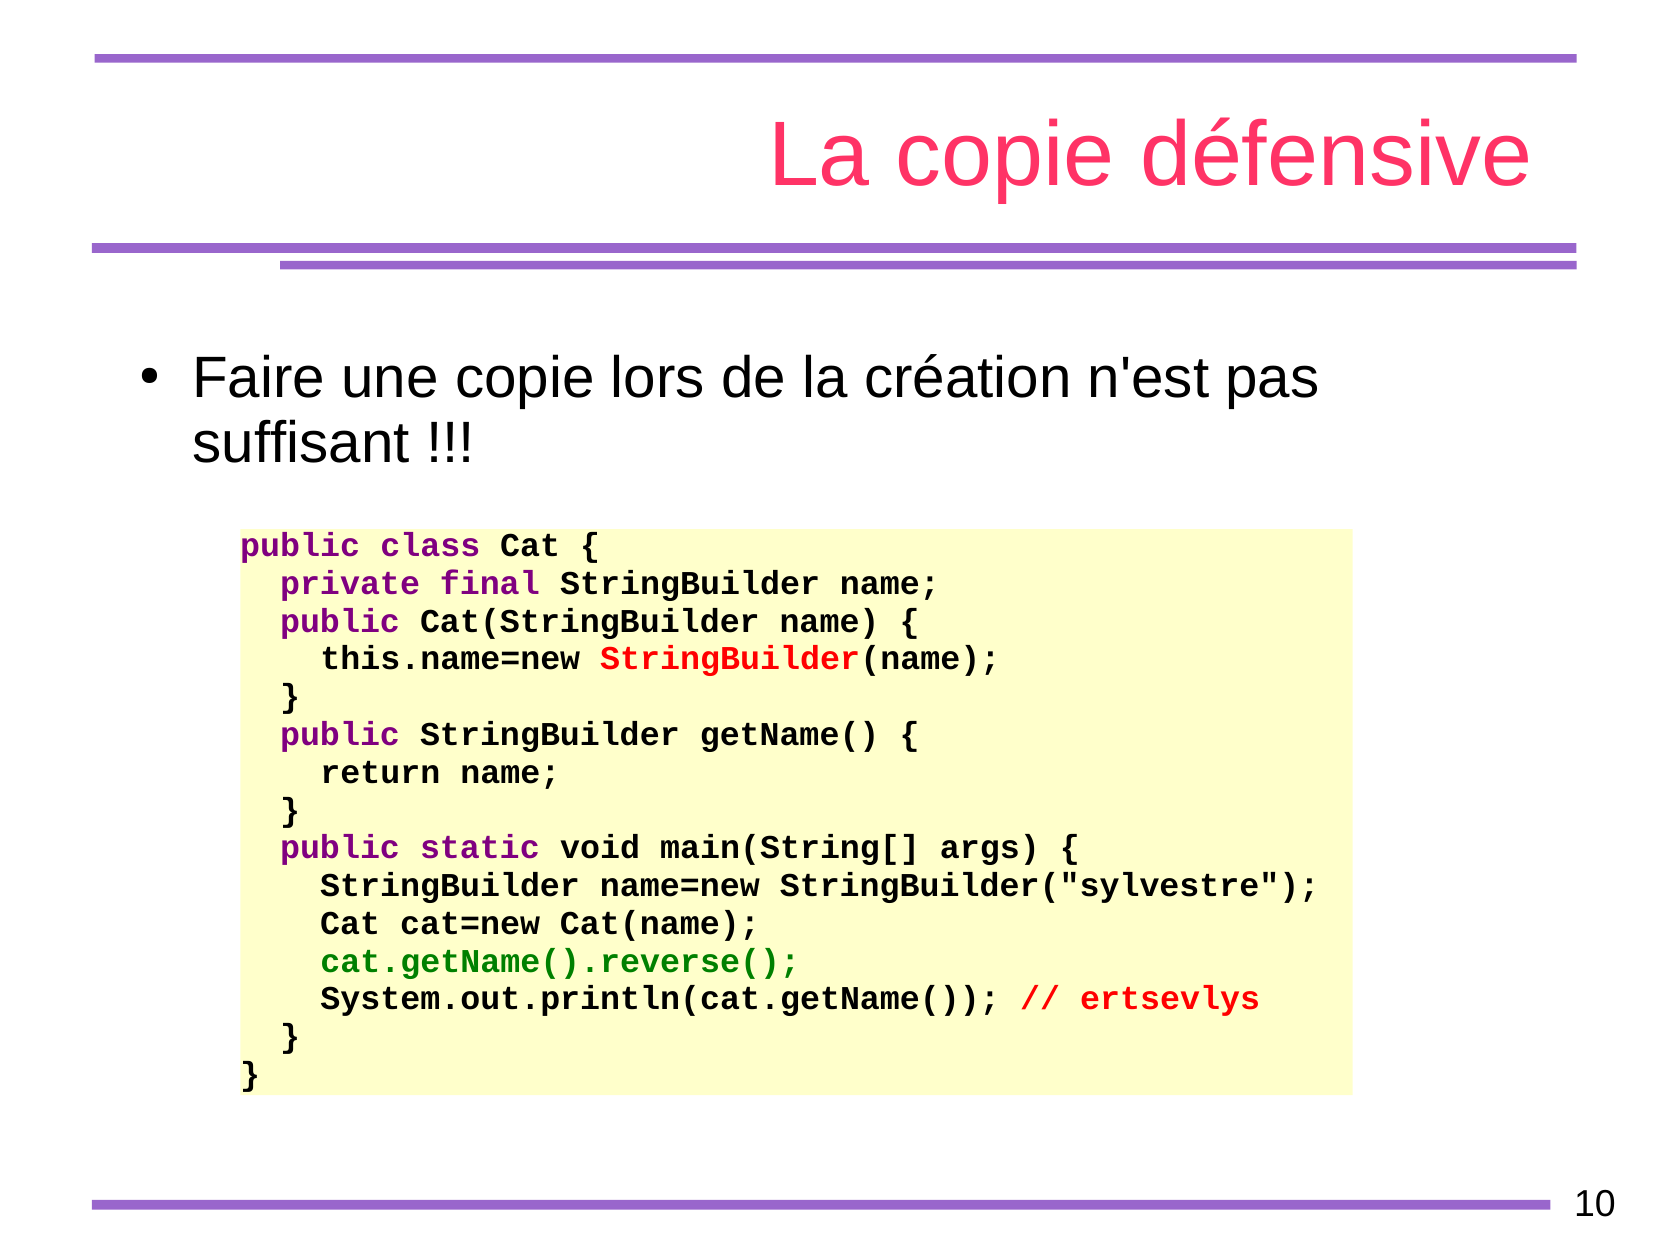

# La copie défensive
Faire une copie lors de la création n'est pas suffisant !!!
public class Cat {
 private final StringBuilder name;
 public Cat(StringBuilder name) {
 this.name=new StringBuilder(name);
 }
 public StringBuilder getName() {
 return name;
 }
 public static void main(String[] args) {
 StringBuilder name=new StringBuilder("sylvestre");
 Cat cat=new Cat(name);
 cat.getName().reverse();
 System.out.println(cat.getName()); // ertsevlys
 }
}